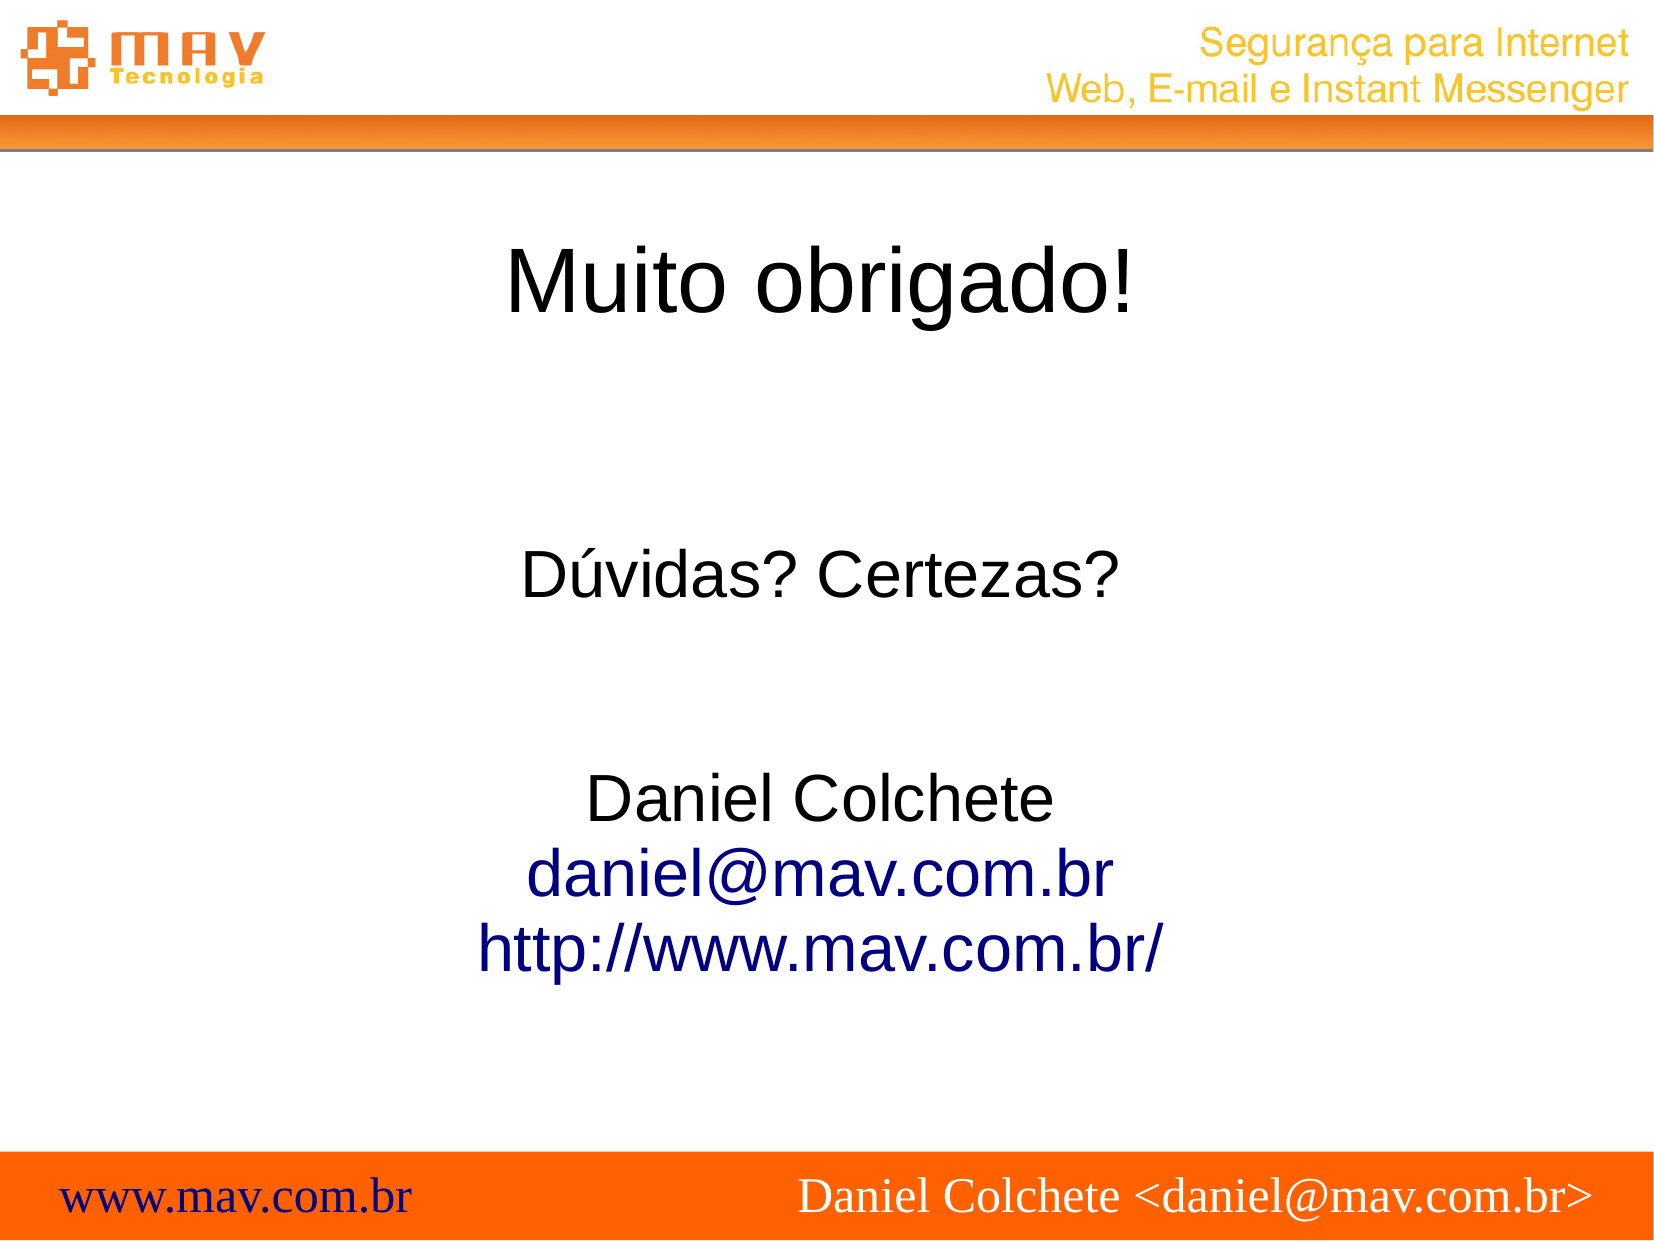

# Muito obrigado!
Dúvidas? Certezas?
Daniel Colchete
daniel@mav.com.br
http://www.mav.com.br/